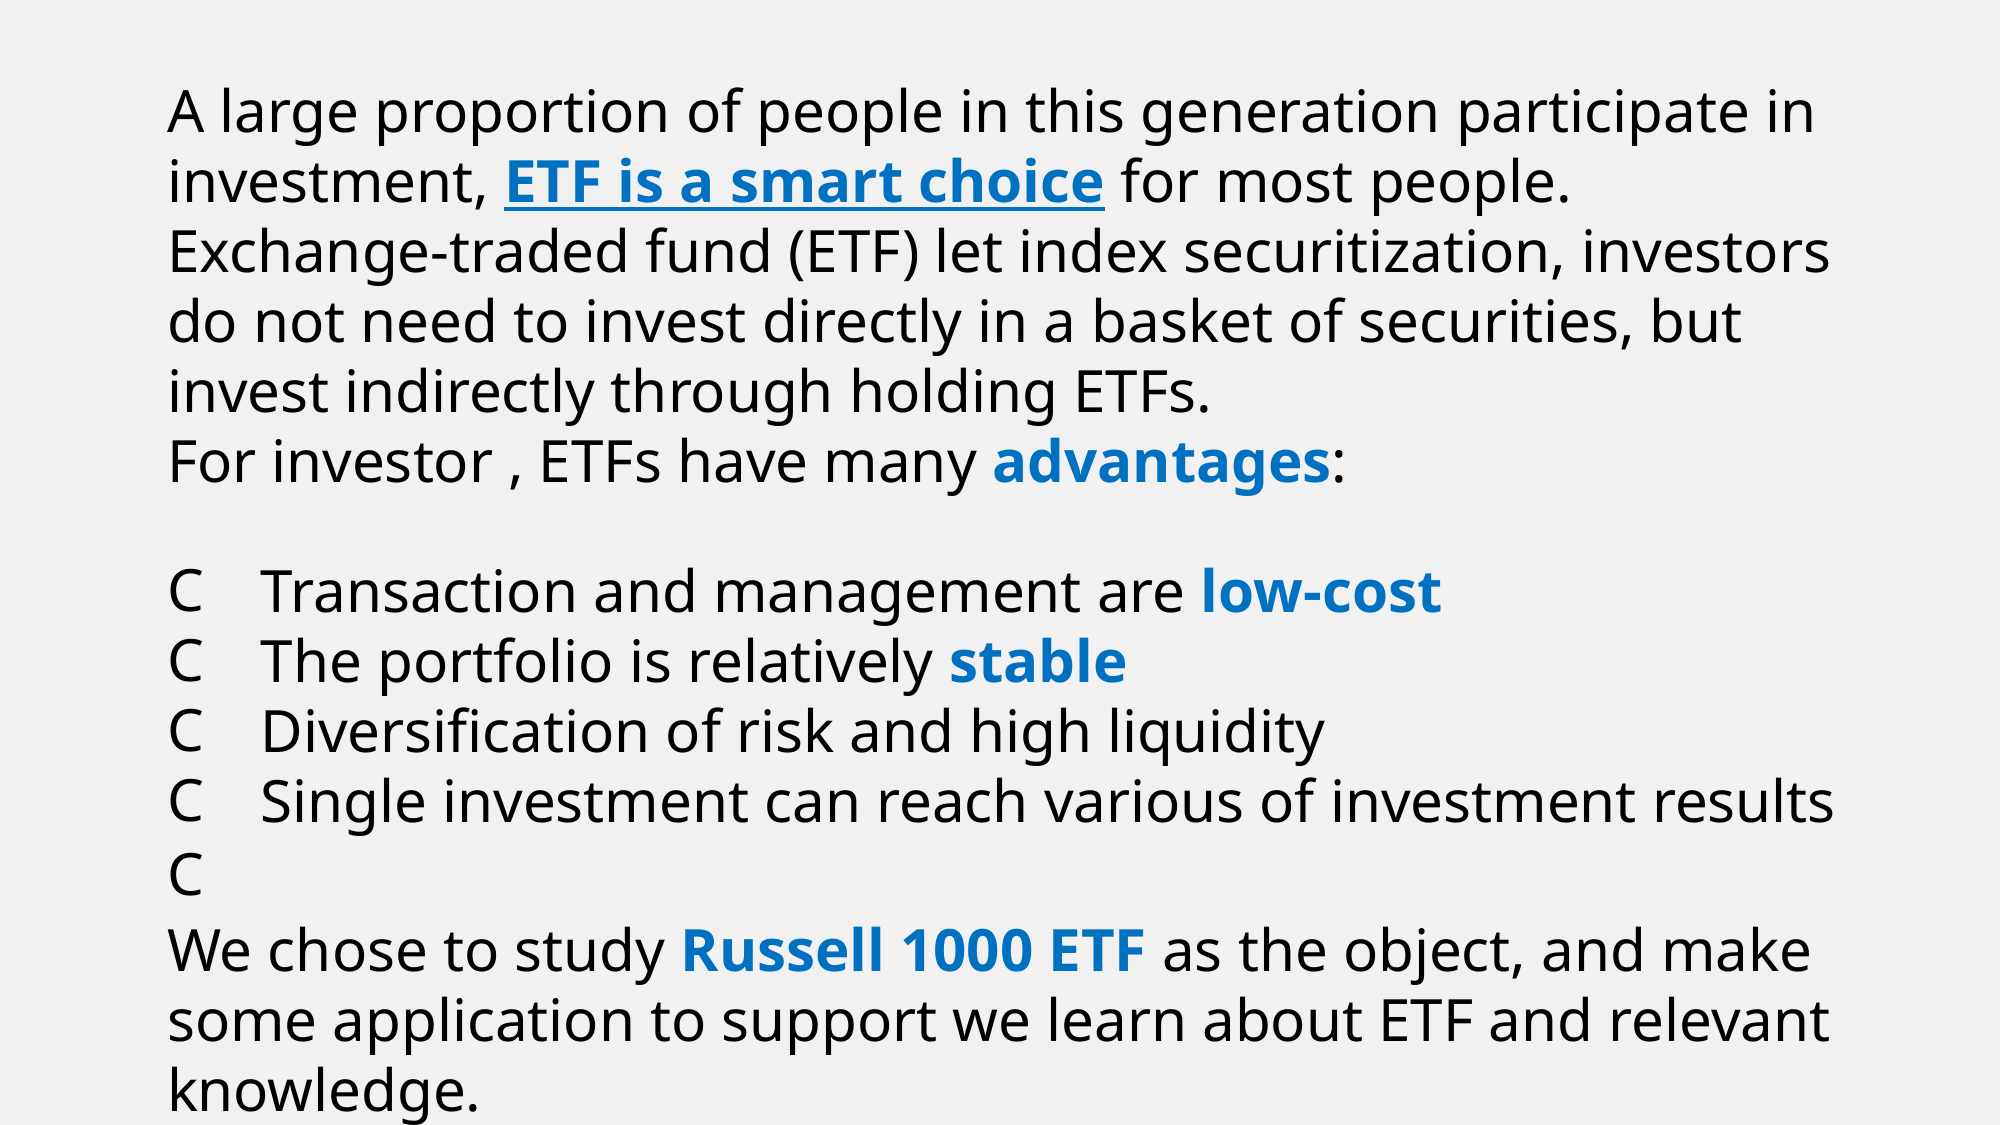

A large proportion of people in this generation participate in investment, ETF is a smart choice for most people.
Exchange-traded fund (ETF) let index securitization, investors do not need to invest directly in a basket of securities, but invest indirectly through holding ETFs.
For investor , ETFs have many advantages:
Transaction and management are low-cost
The portfolio is relatively stable
Diversification of risk and high liquidity
Single investment can reach various of investment results
We chose to study Russell 1000 ETF as the object, and make some application to support we learn about ETF and relevant knowledge.